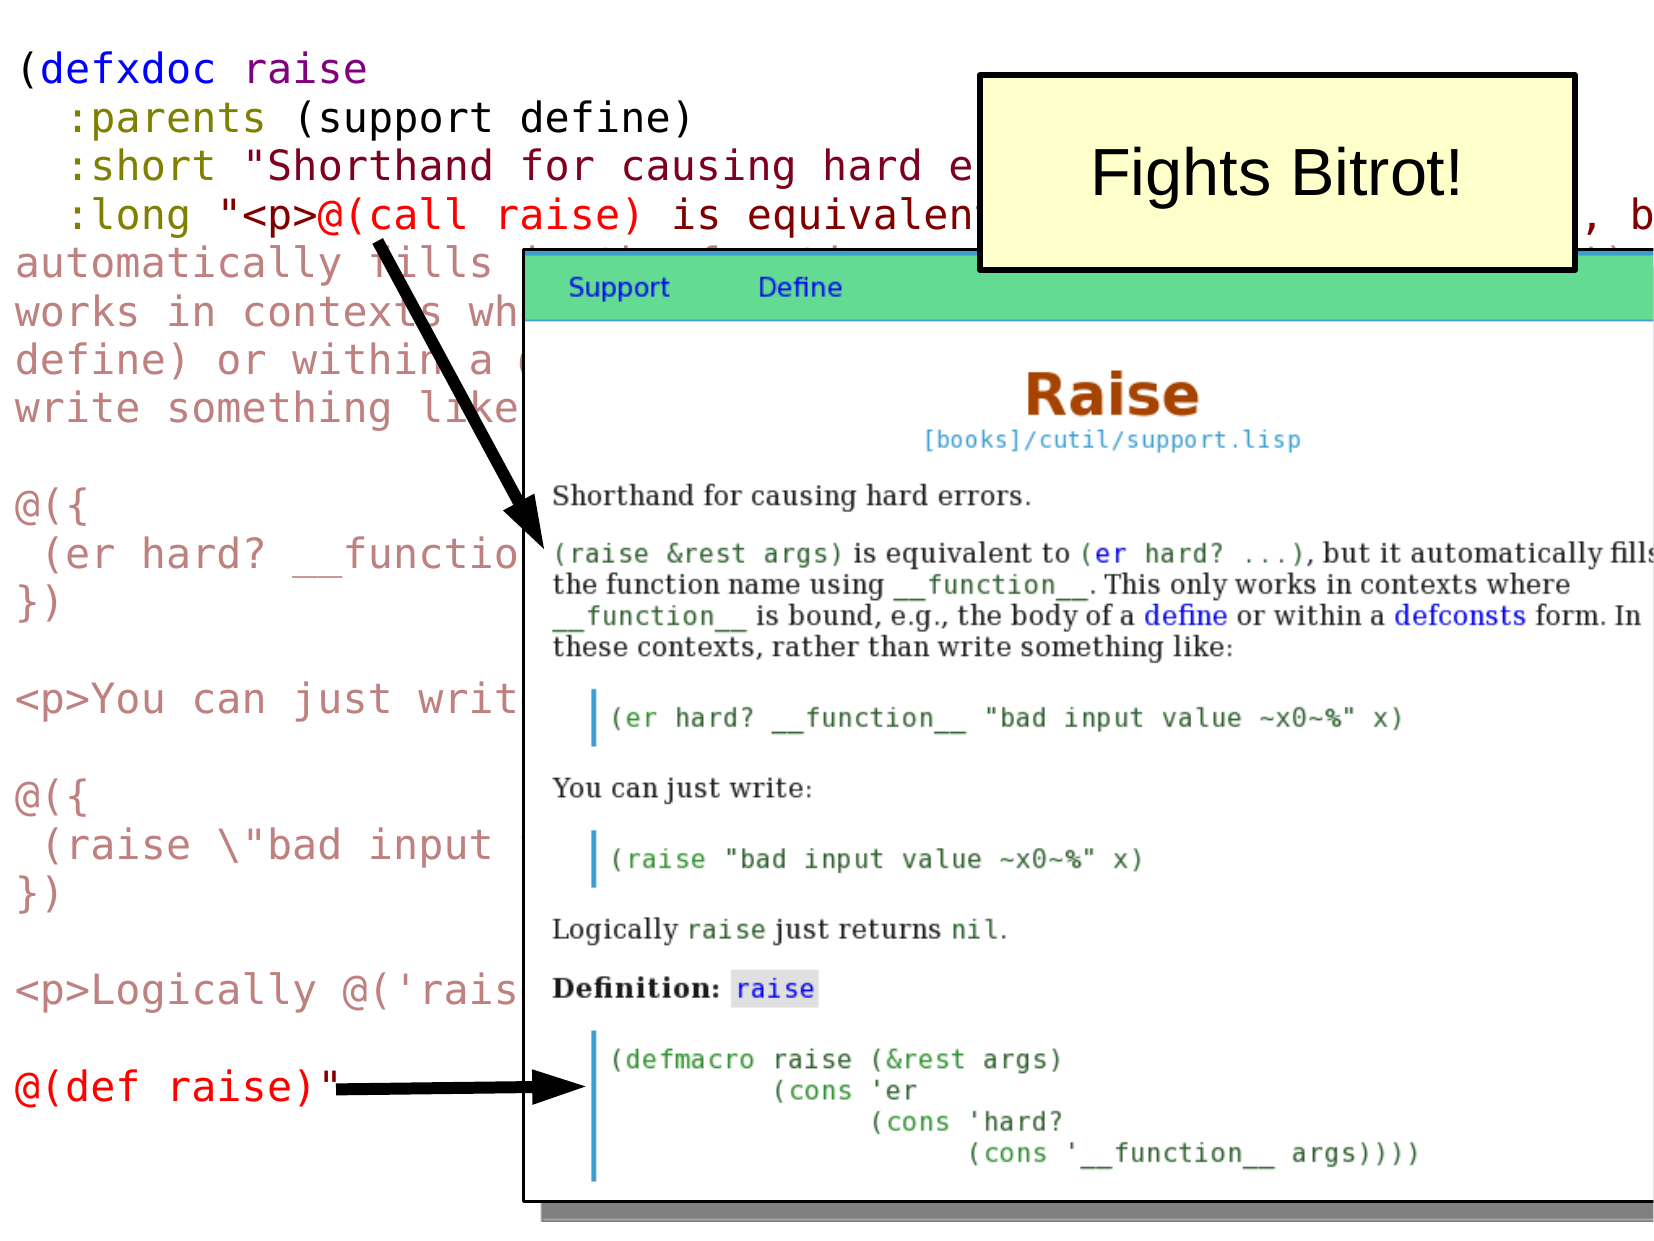

(defxdoc raise
 :parents (support define)
 :short "Shorthand for causing hard errors."
 :long "<p>@(call raise) is equivalent to @('(er hard? ...)'), but it
automatically fills in the function name using @('__function__'). This only
works in contexts where @('__function__') is bound, e.g., the body of a @(see
define) or within a @(see defconsts) form. In these contexts, rather than
write something like:</p>
@({
 (er hard? __function__ \"bad input value ~x0~%\" x)
})
<p>You can just write:</p>
@({
 (raise \"bad input value ~x0~%\" x)
})
<p>Logically @('raise') just returns @('nil').</p>
@(def raise)"
Fights Bitrot!